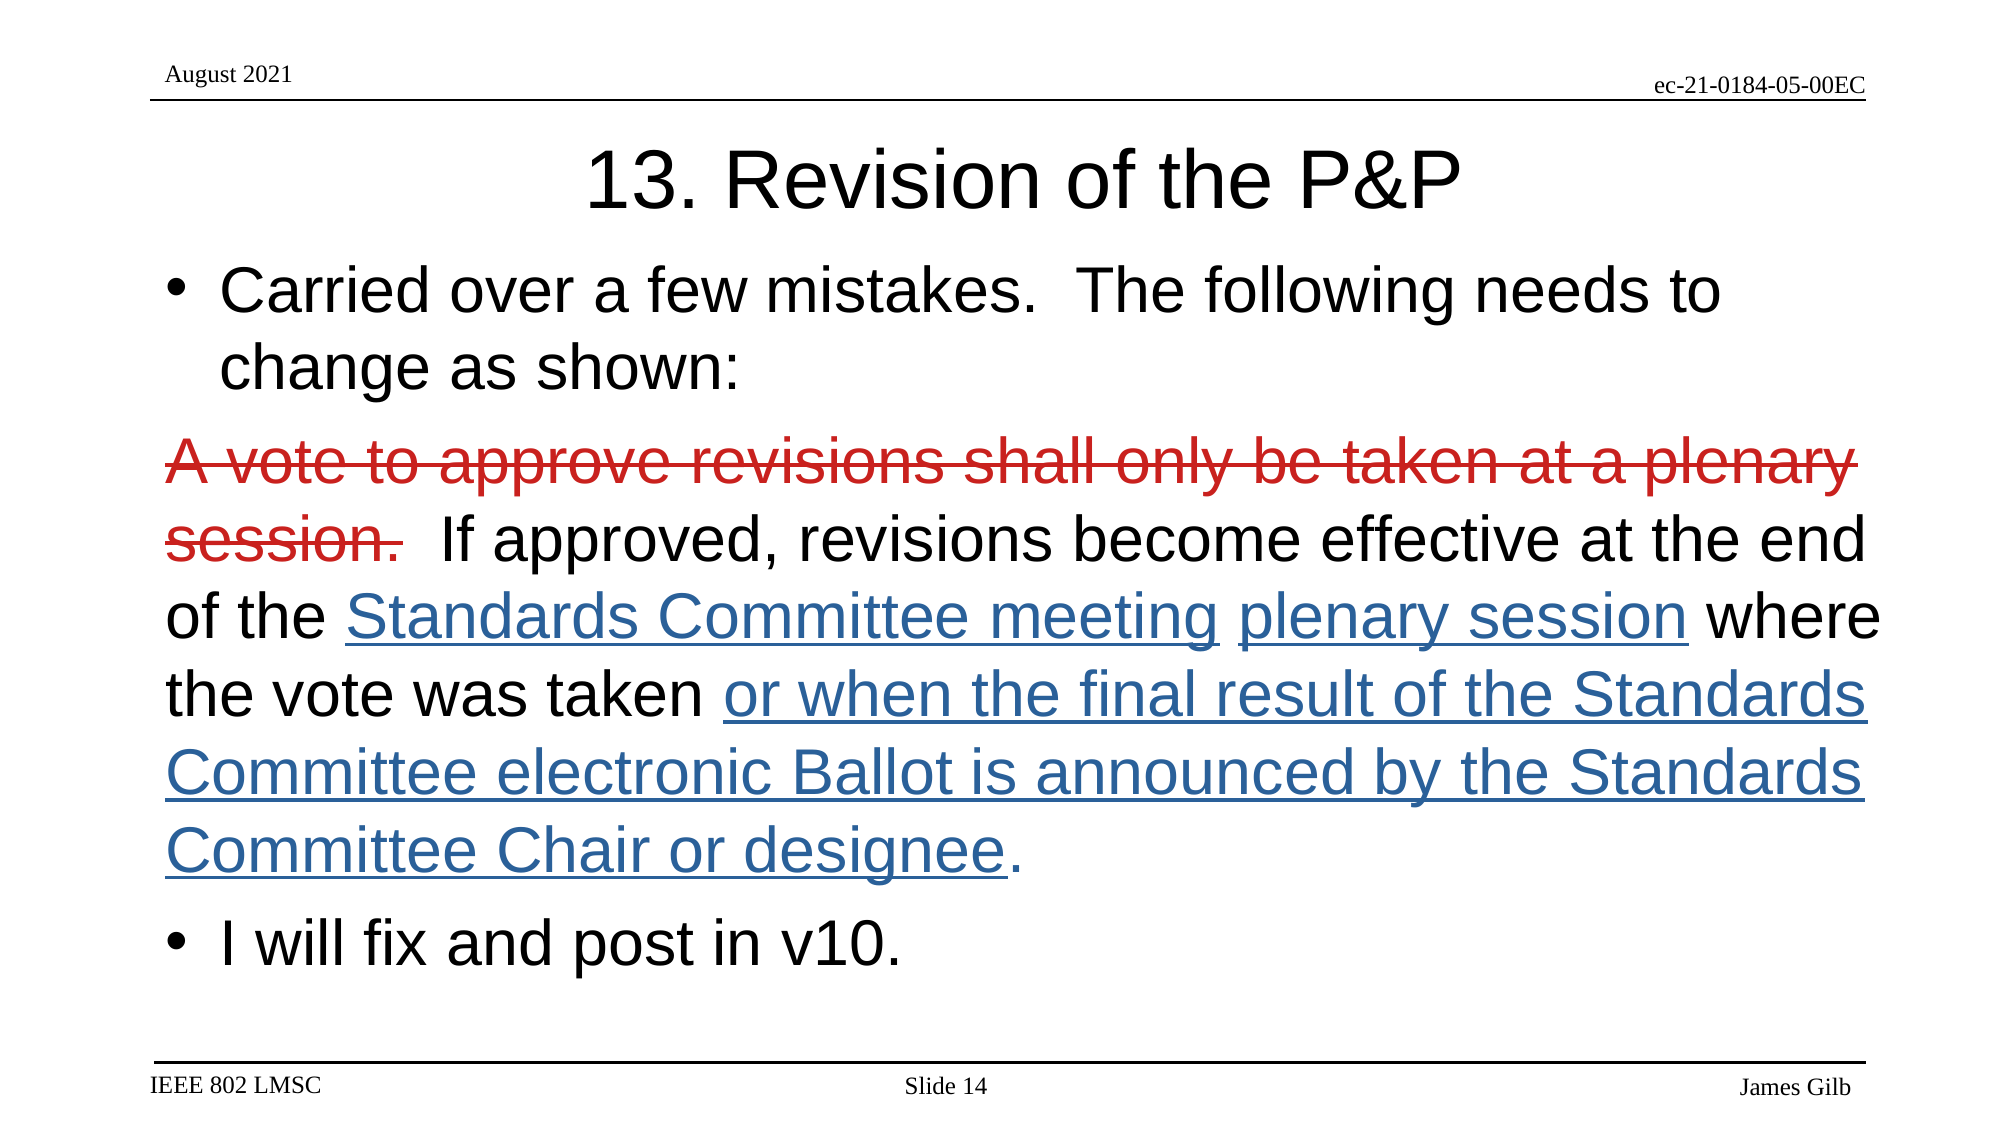

# 13. Revision of the P&P
Carried over a few mistakes. The following needs to change as shown:
A vote to approve revisions shall only be taken at a plenary session. If approved, revisions become effective at the end of the Standards Committee meeting plenary session where the vote was taken or when the final result of the Standards Committee electronic Ballot is announced by the Standards Committee Chair or designee.
I will fix and post in v10.
14